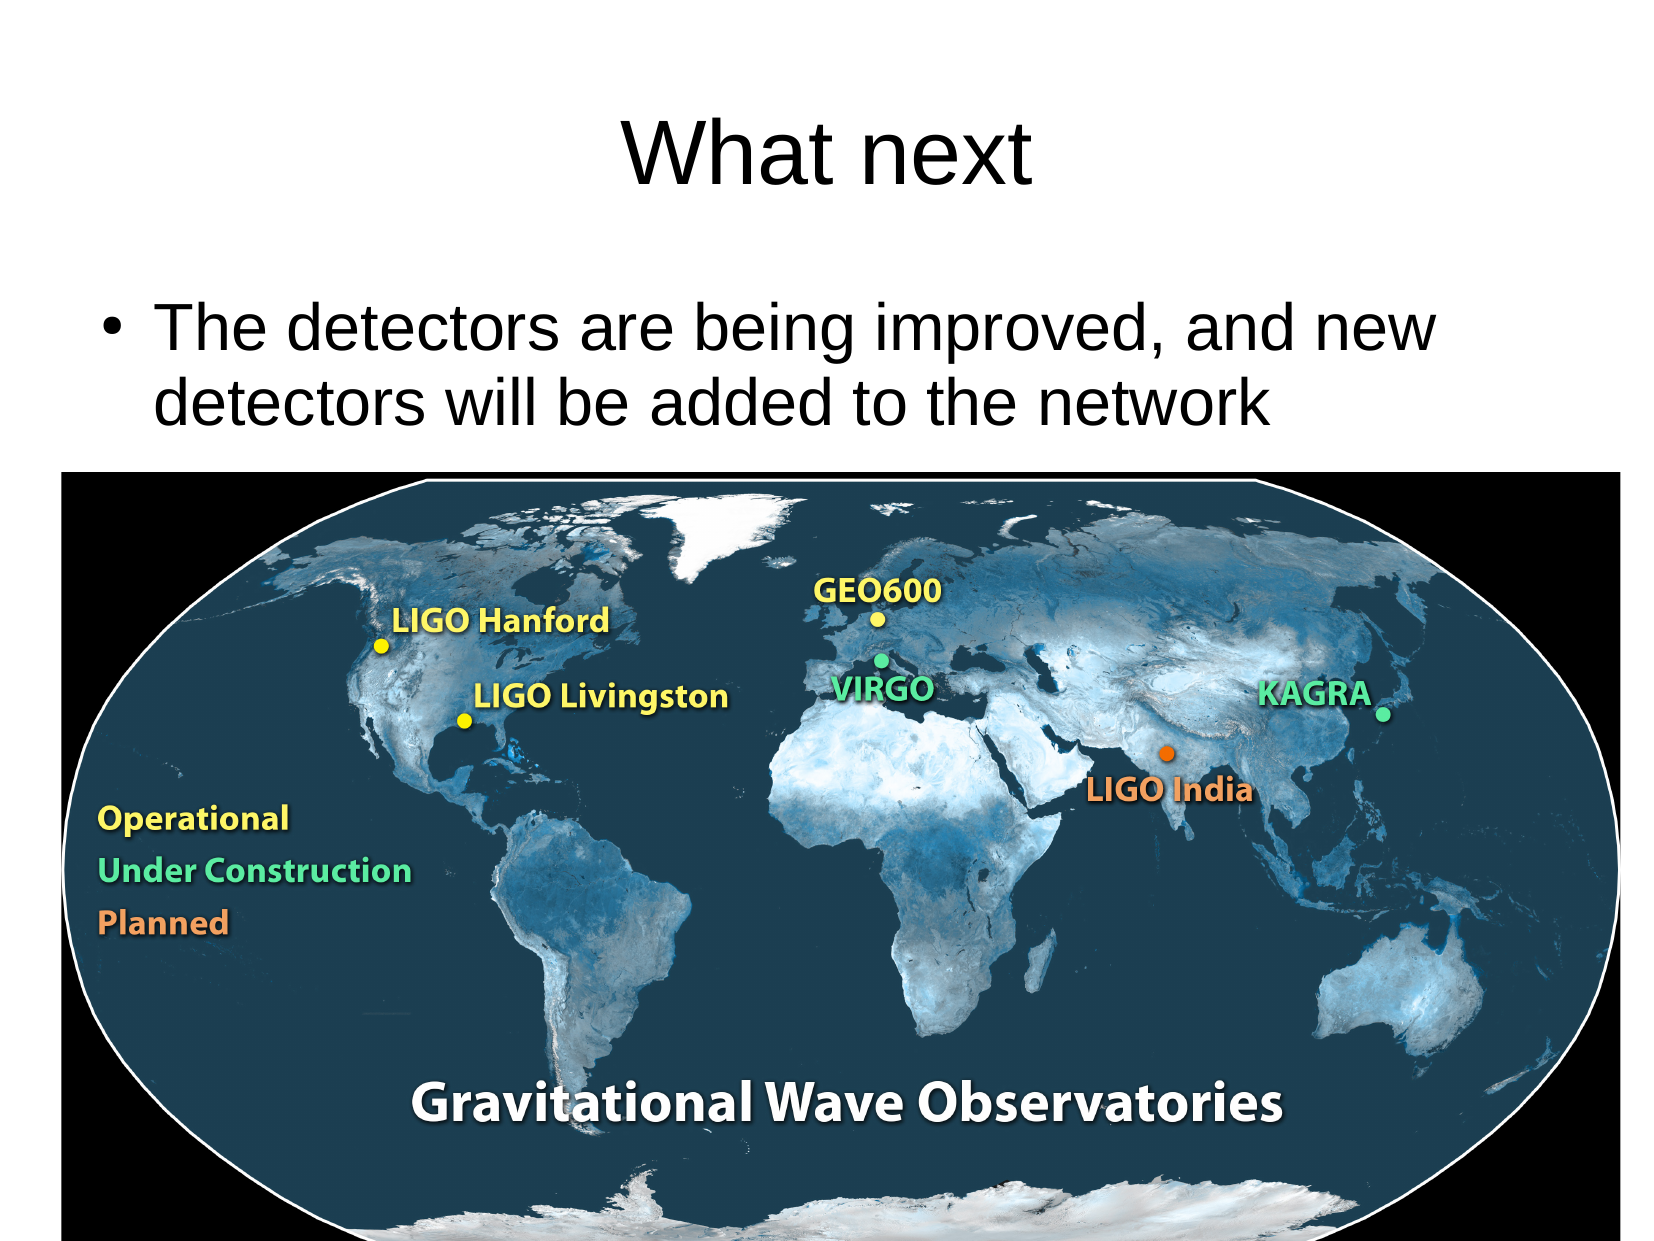

# What next
The detectors are being improved, and new detectors will be added to the network